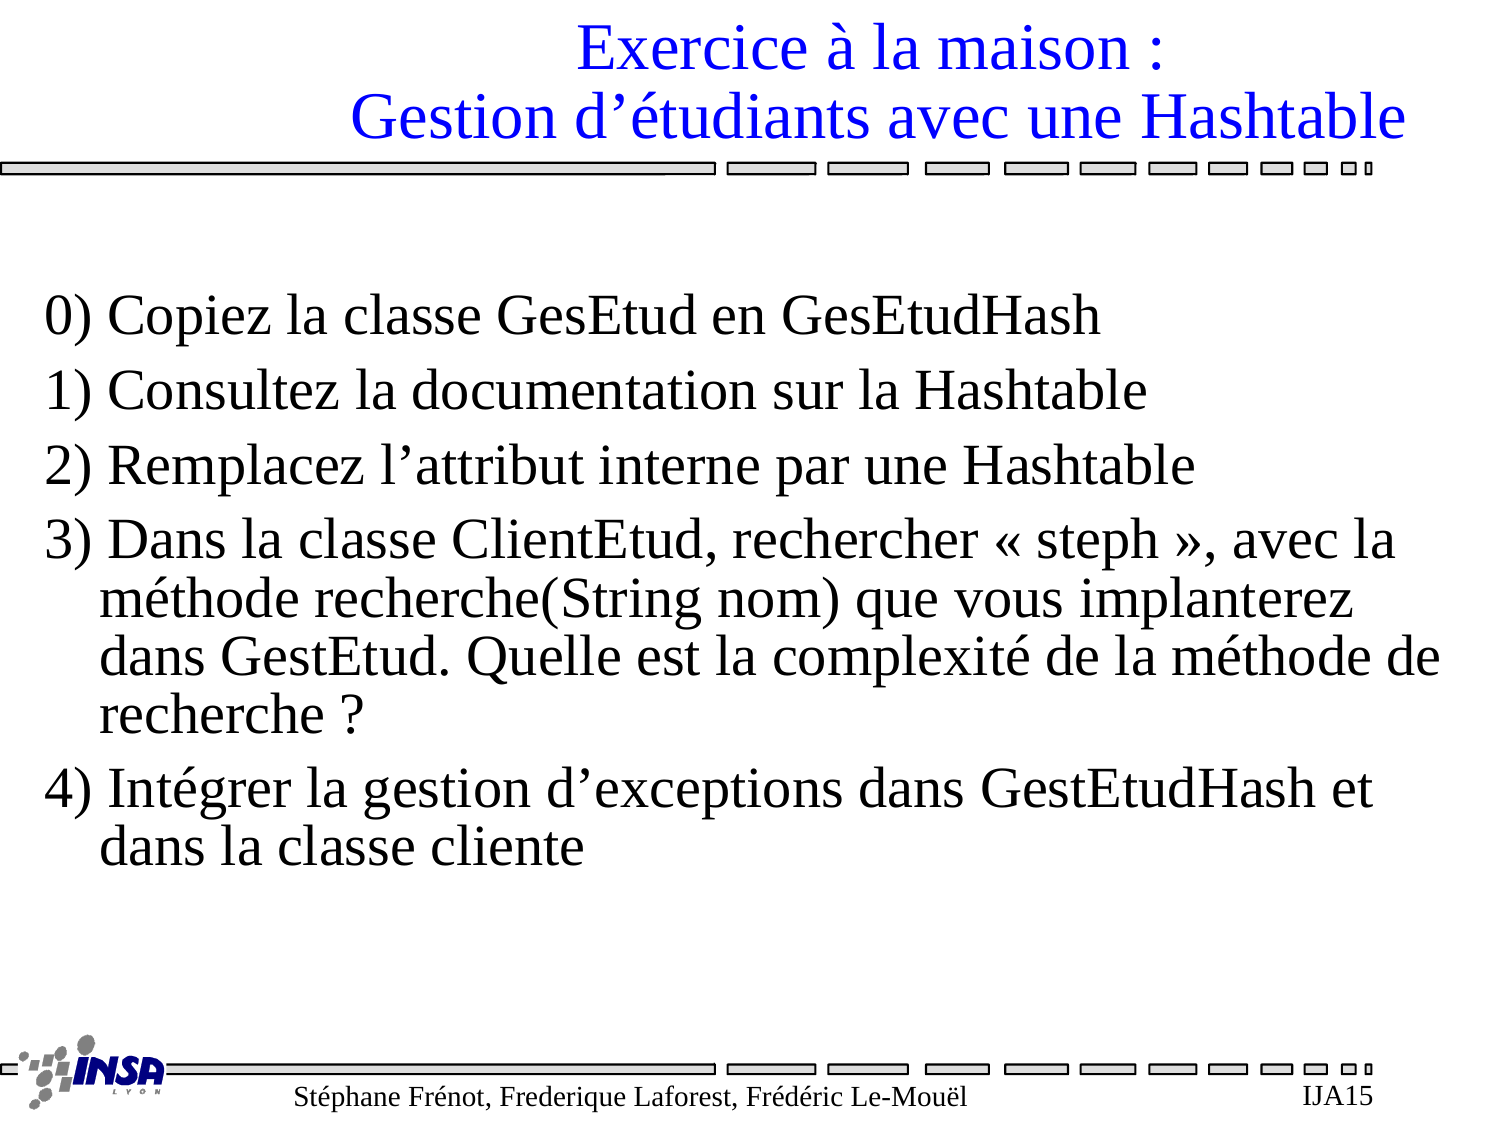

# Exercice à la maison : Gestion d’étudiants avec une Hashtable
0) Copiez la classe GesEtud en GesEtudHash
1) Consultez la documentation sur la Hashtable
2) Remplacez l’attribut interne par une Hashtable
3) Dans la classe ClientEtud, rechercher « steph », avec la méthode recherche(String nom) que vous implanterez dans GestEtud. Quelle est la complexité de la méthode de recherche ?
4) Intégrer la gestion d’exceptions dans GestEtudHash et dans la classe cliente